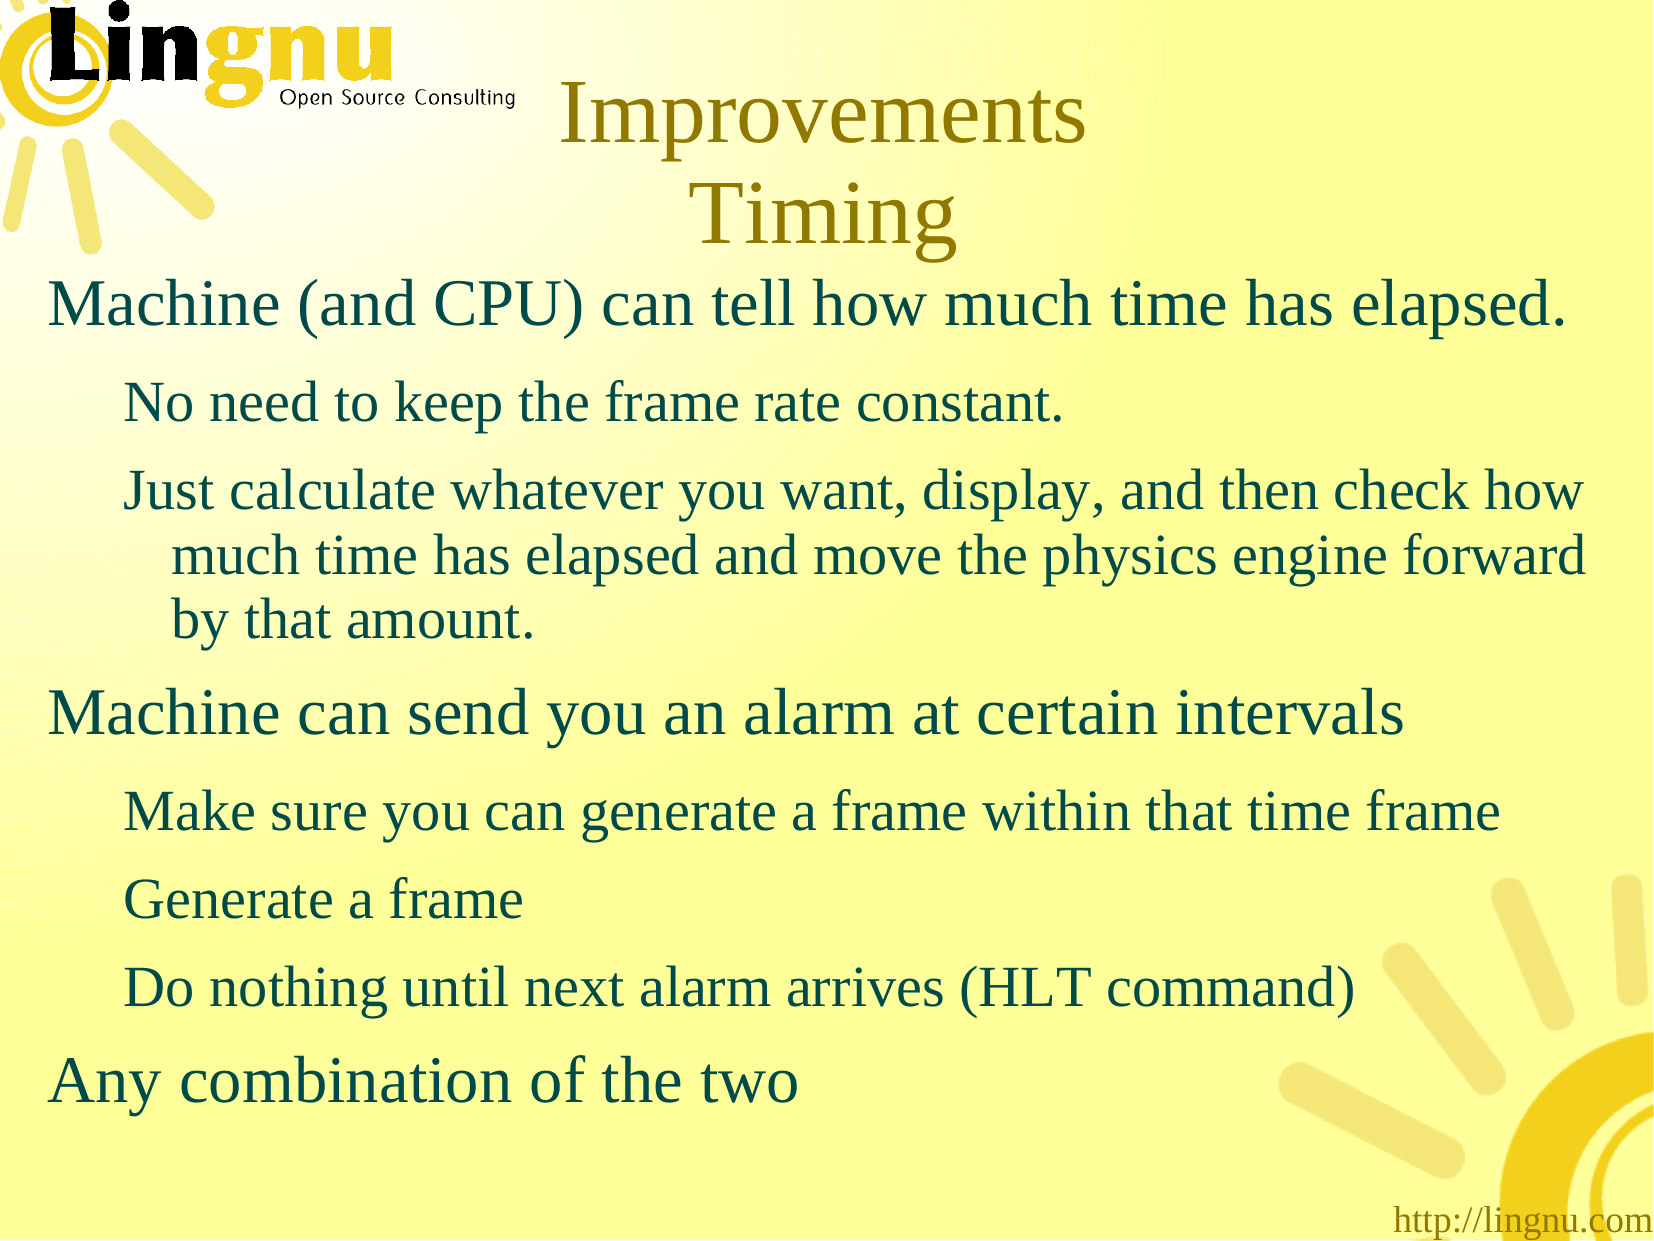

# Improvements Timing
Machine (and CPU) can tell how much time has elapsed.
No need to keep the frame rate constant.
Just calculate whatever you want, display, and then check how much time has elapsed and move the physics engine forward by that amount.
Machine can send you an alarm at certain intervals
Make sure you can generate a frame within that time frame
Generate a frame
Do nothing until next alarm arrives (HLT command)
Any combination of the two